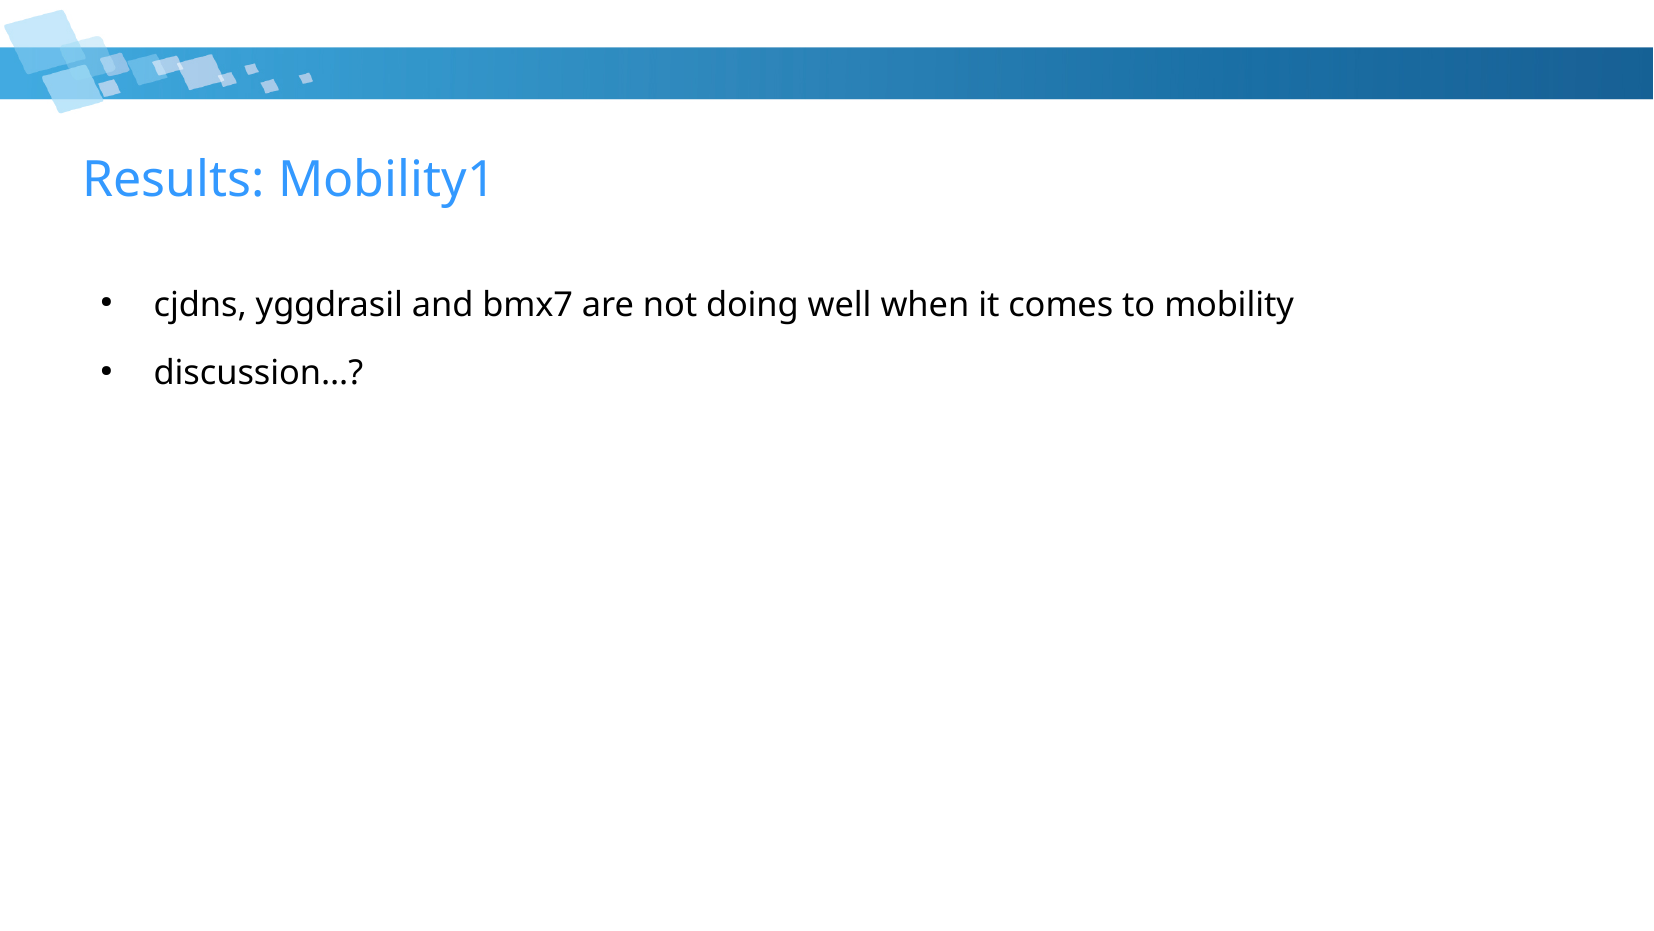

# Results: Mobility1
cjdns, yggdrasil and bmx7 are not doing well when it comes to mobility
discussion…?